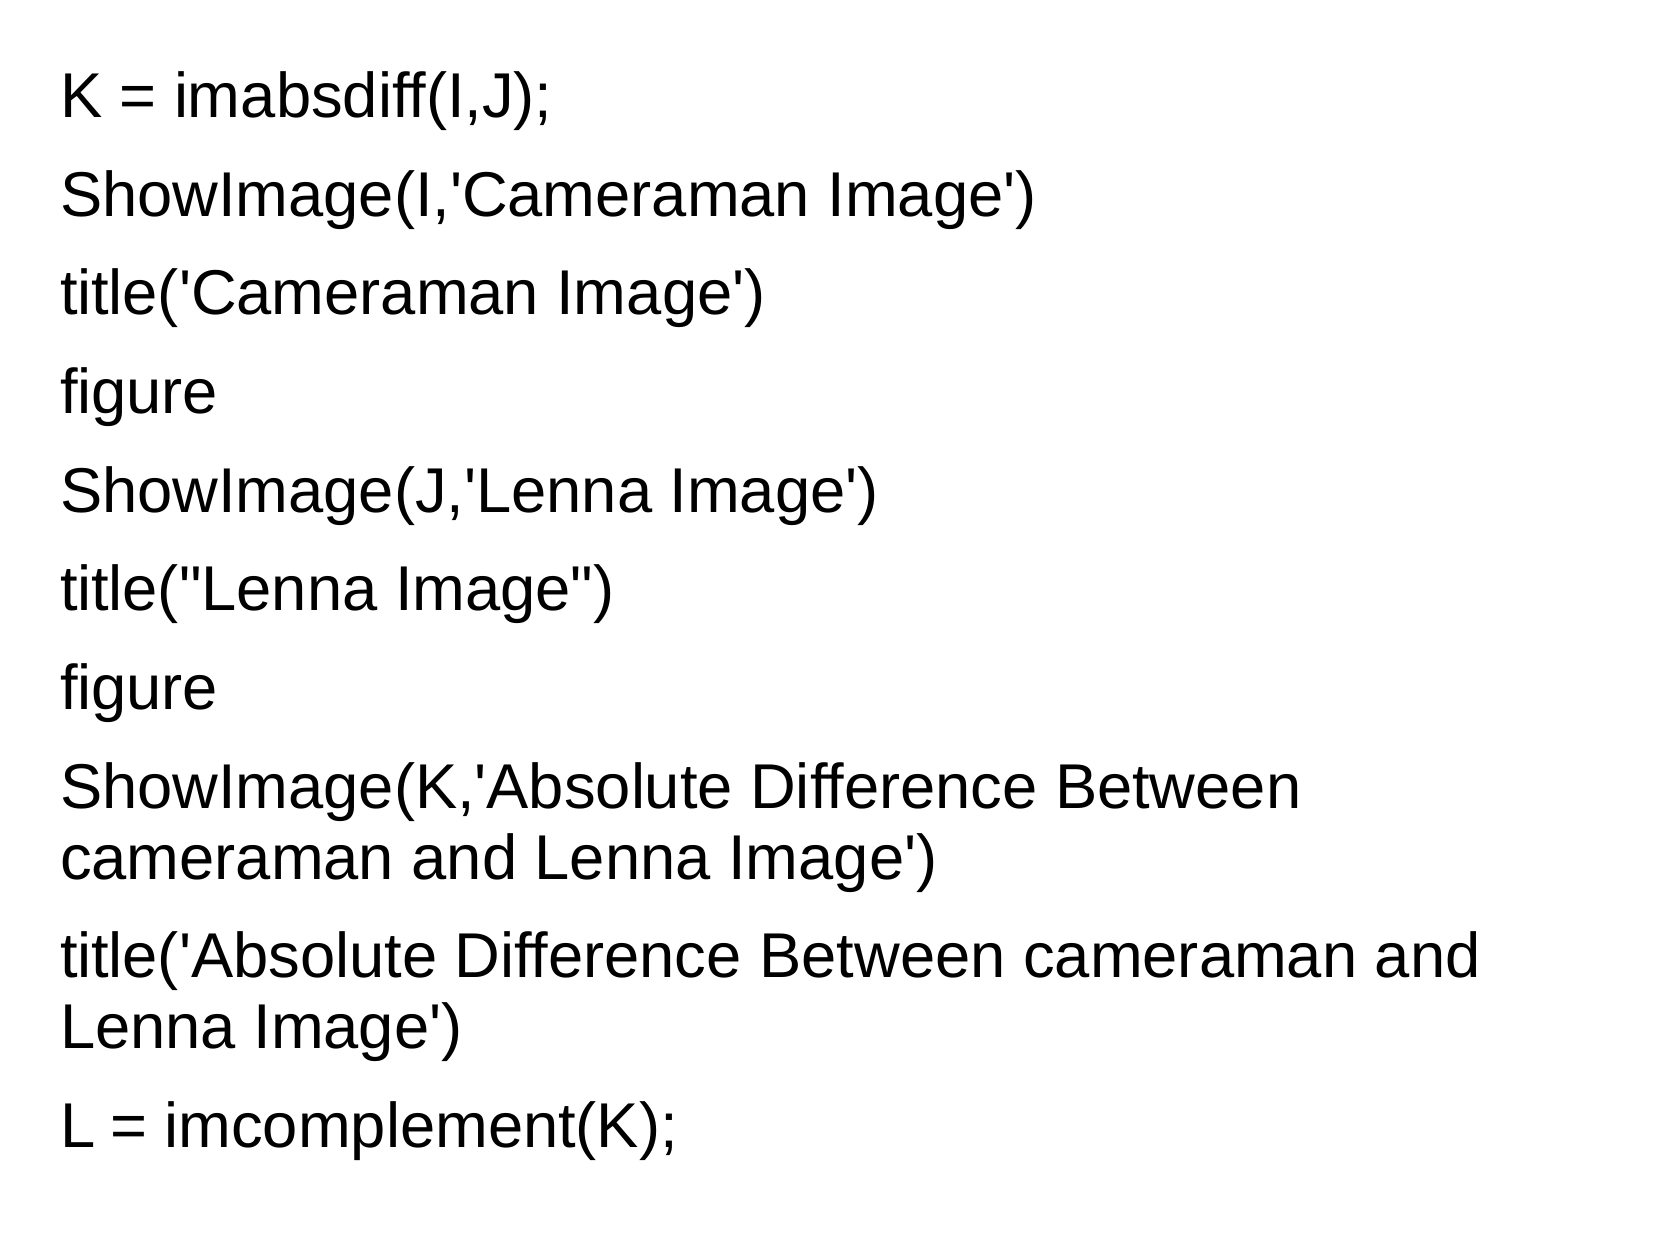

# K = imabsdiff(I,J);
ShowImage(I,'Cameraman Image')
title('Cameraman Image')
figure
ShowImage(J,'Lenna Image')
title("Lenna Image")
figure
ShowImage(K,'Absolute Difference Between cameraman and Lenna Image')
title('Absolute Difference Between cameraman and Lenna Image')
L = imcomplement(K);